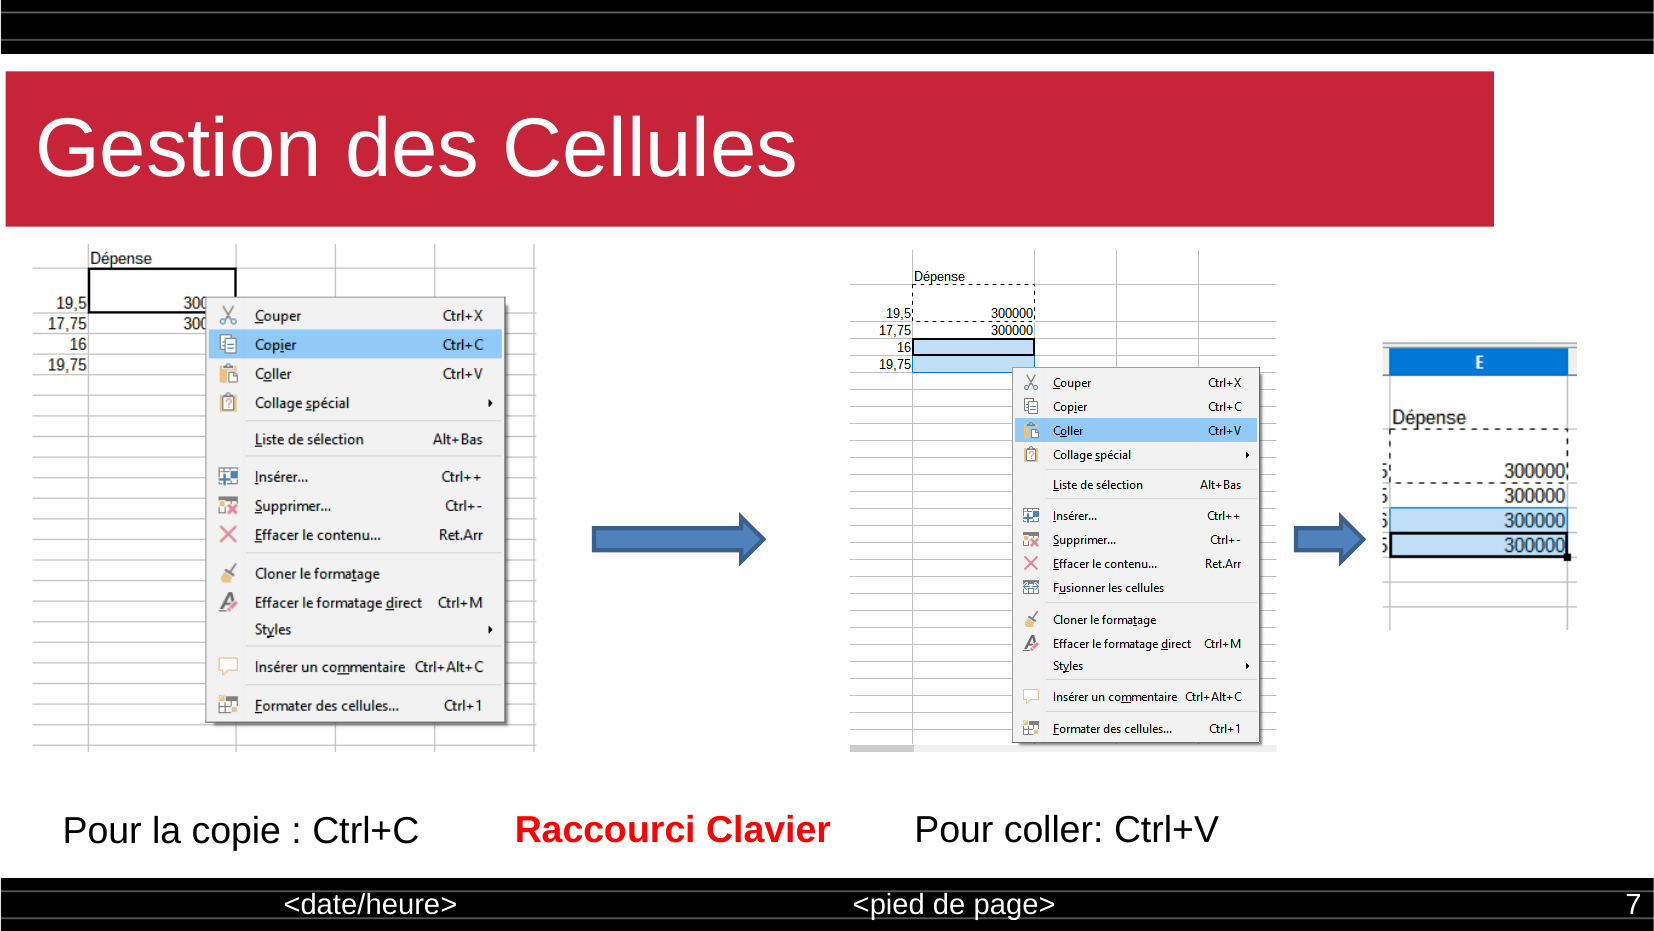

Gestion des Cellules
Raccourci Clavier
Pour coller: Ctrl+V
Pour la copie : Ctrl+C